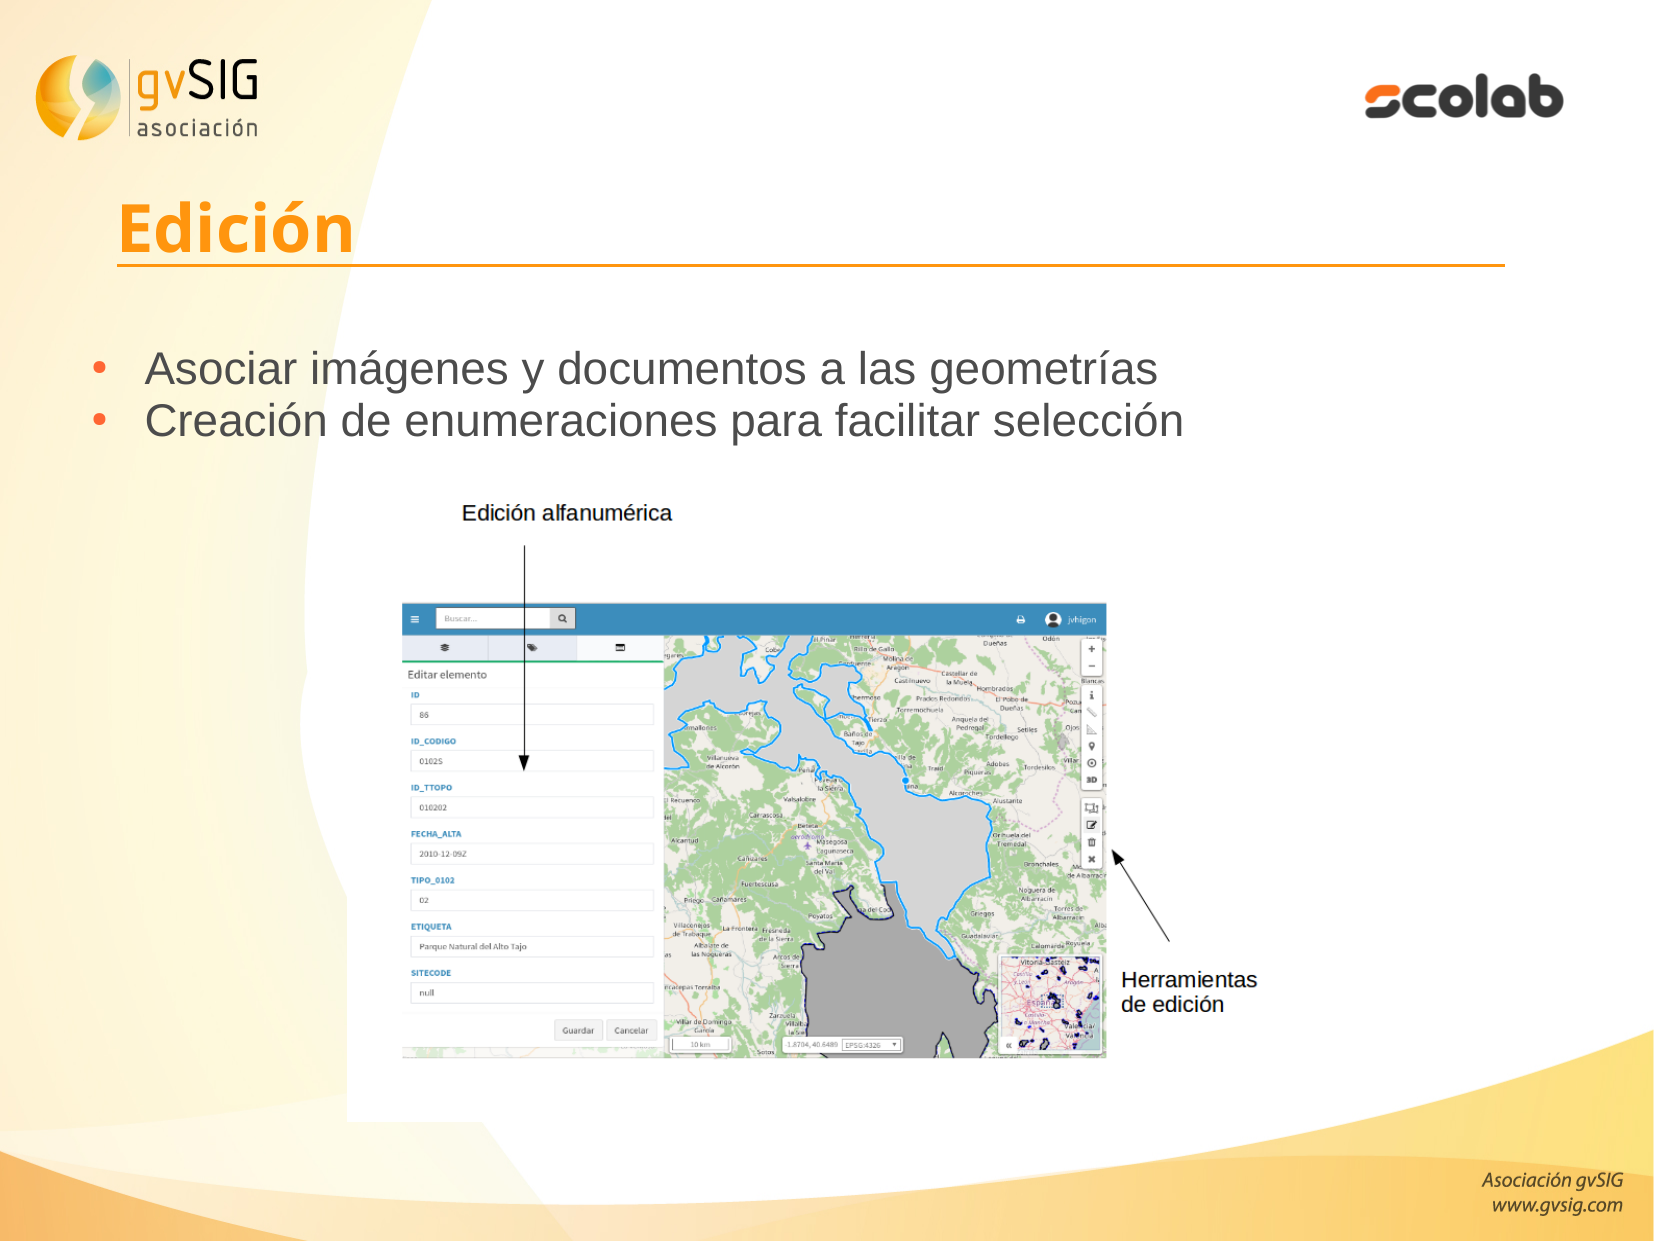

# Edición
Asociar imágenes y documentos a las geometrías
Creación de enumeraciones para facilitar selección